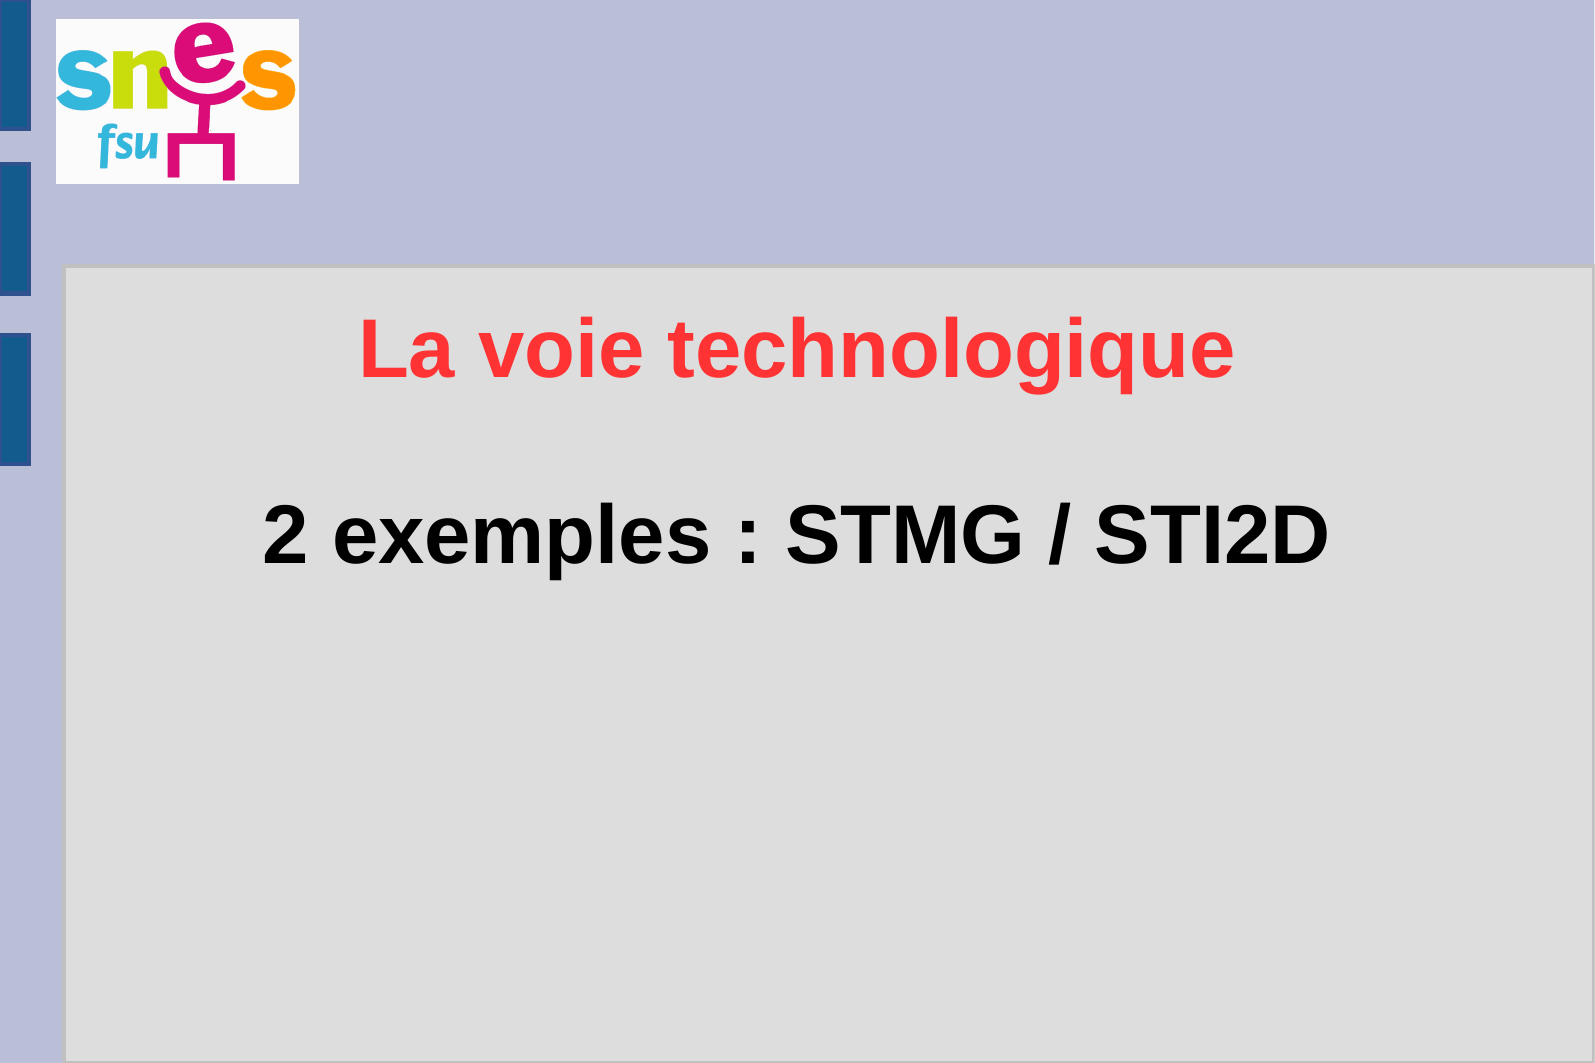

La voie technologique
2 exemples : STMG / STI2D